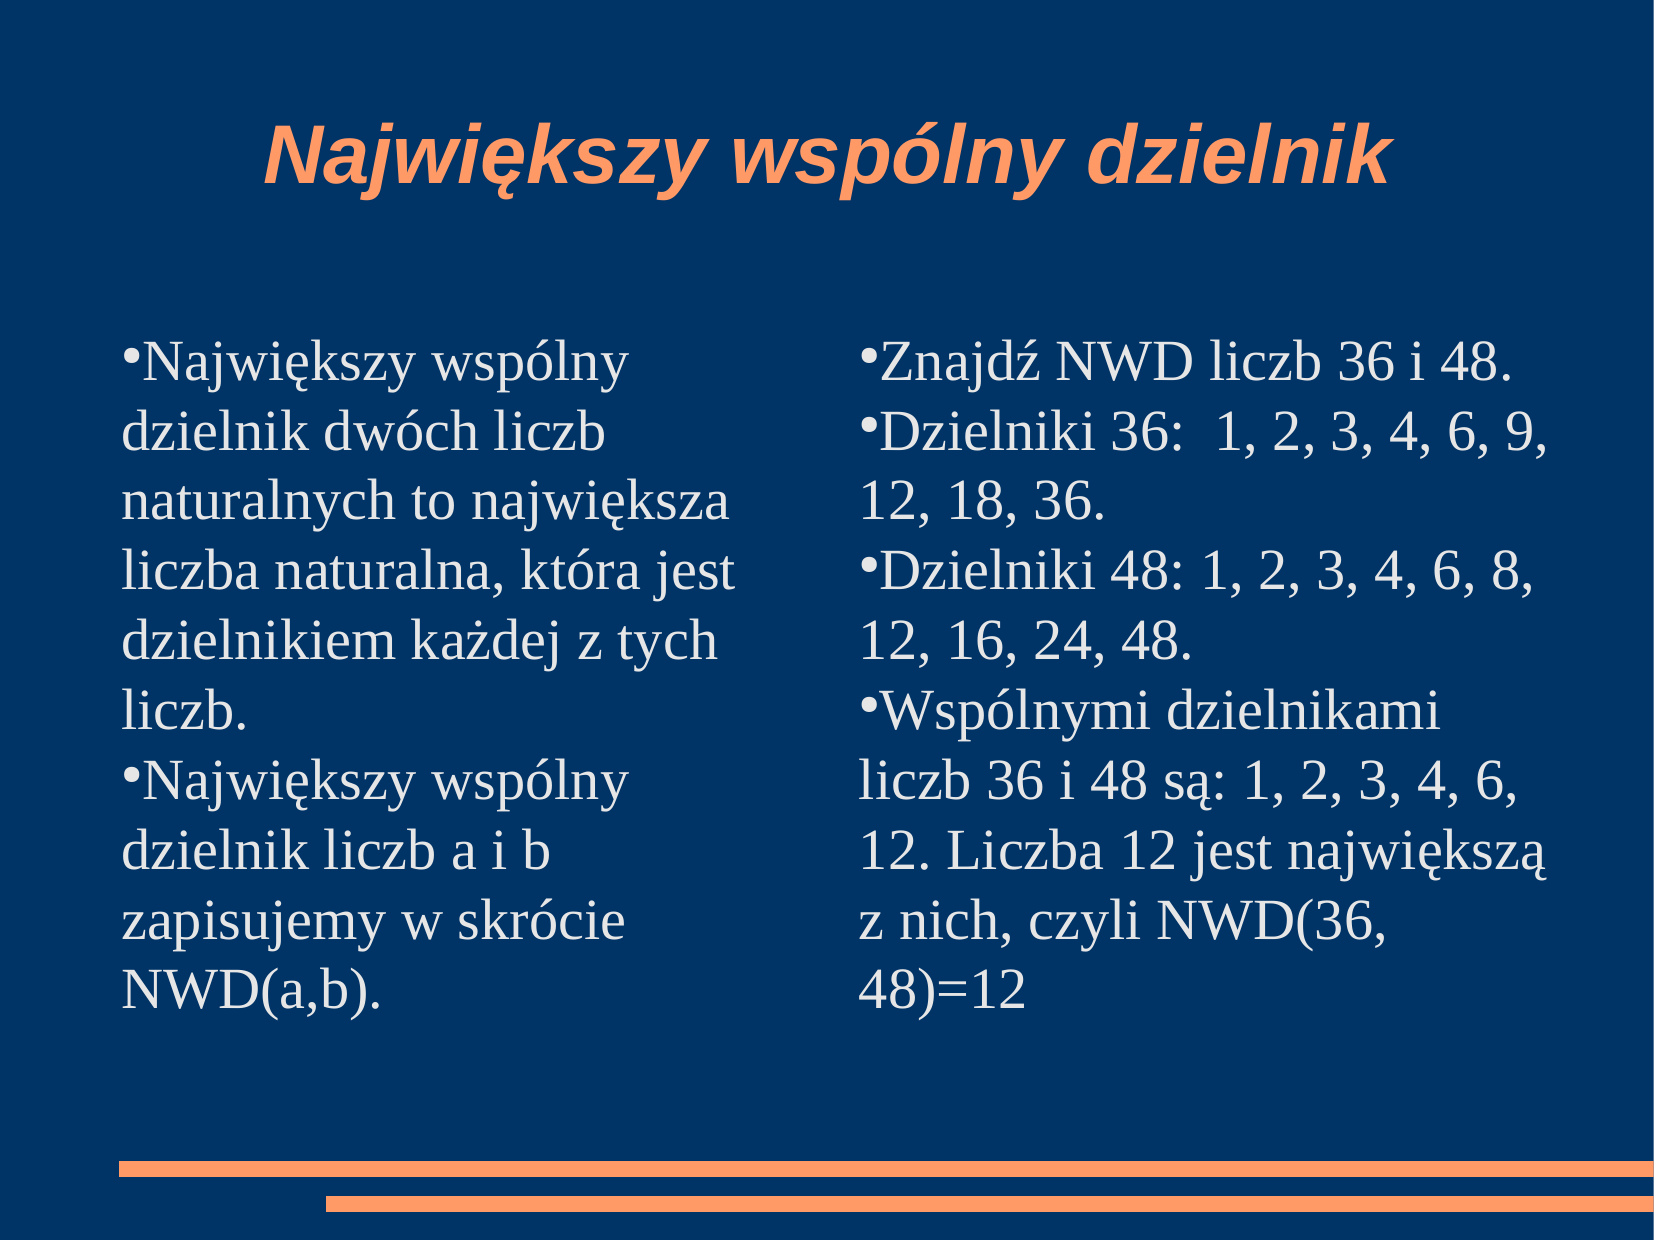

# Największy wspólny dzielnik
Największy wspólny dzielnik dwóch liczb naturalnych to największa liczba naturalna, która jest dzielnikiem każdej z tych liczb.
Największy wspólny dzielnik liczb a i b zapisujemy w skrócie NWD(a,b).
Znajdź NWD liczb 36 i 48.
Dzielniki 36: 1, 2, 3, 4, 6, 9, 12, 18, 36.
Dzielniki 48: 1, 2, 3, 4, 6, 8, 12, 16, 24, 48.
Wspólnymi dzielnikami liczb 36 i 48 są: 1, 2, 3, 4, 6, 12. Liczba 12 jest największą z nich, czyli NWD(36, 48)=12